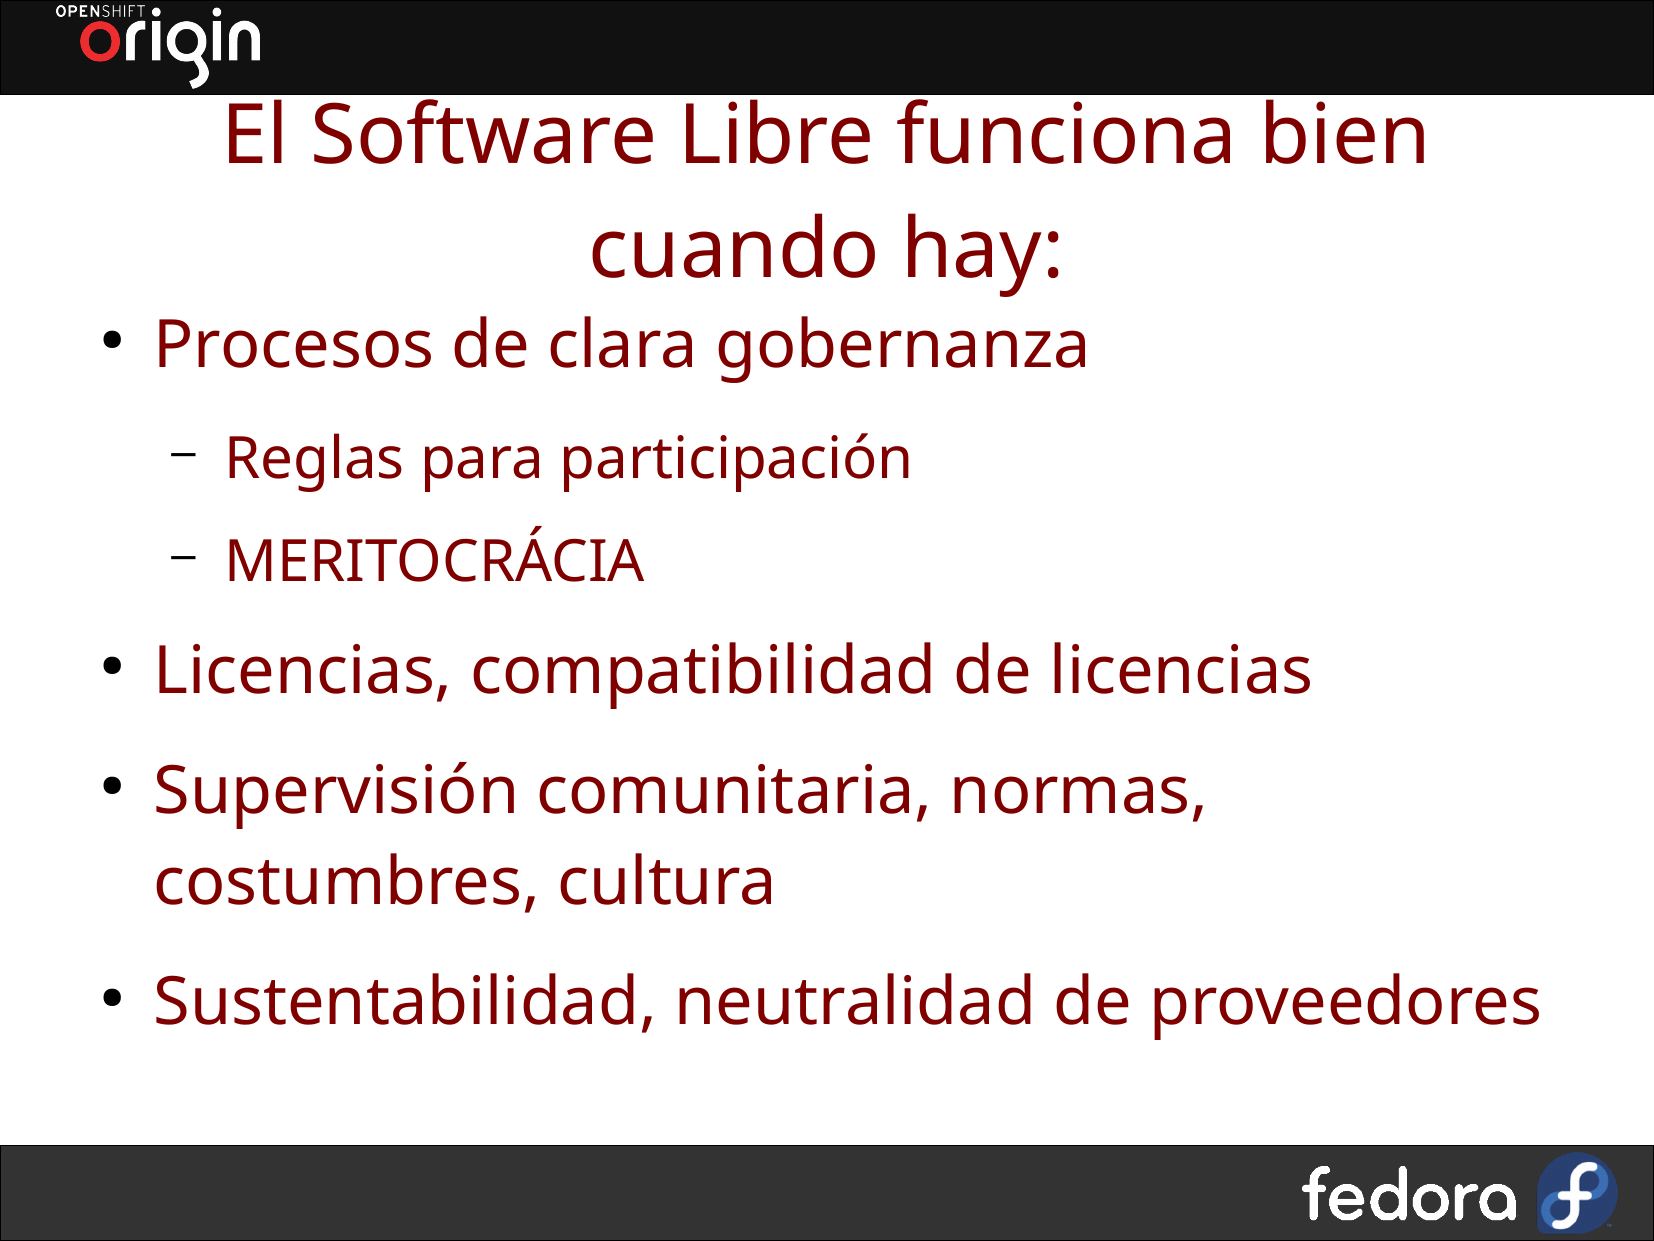

# El Software Libre funciona bien cuando hay:
Procesos de clara gobernanza
Reglas para participación
MERITOCRÁCIA
Licencias, compatibilidad de licencias
Supervisión comunitaria, normas, costumbres, cultura
Sustentabilidad, neutralidad de proveedores